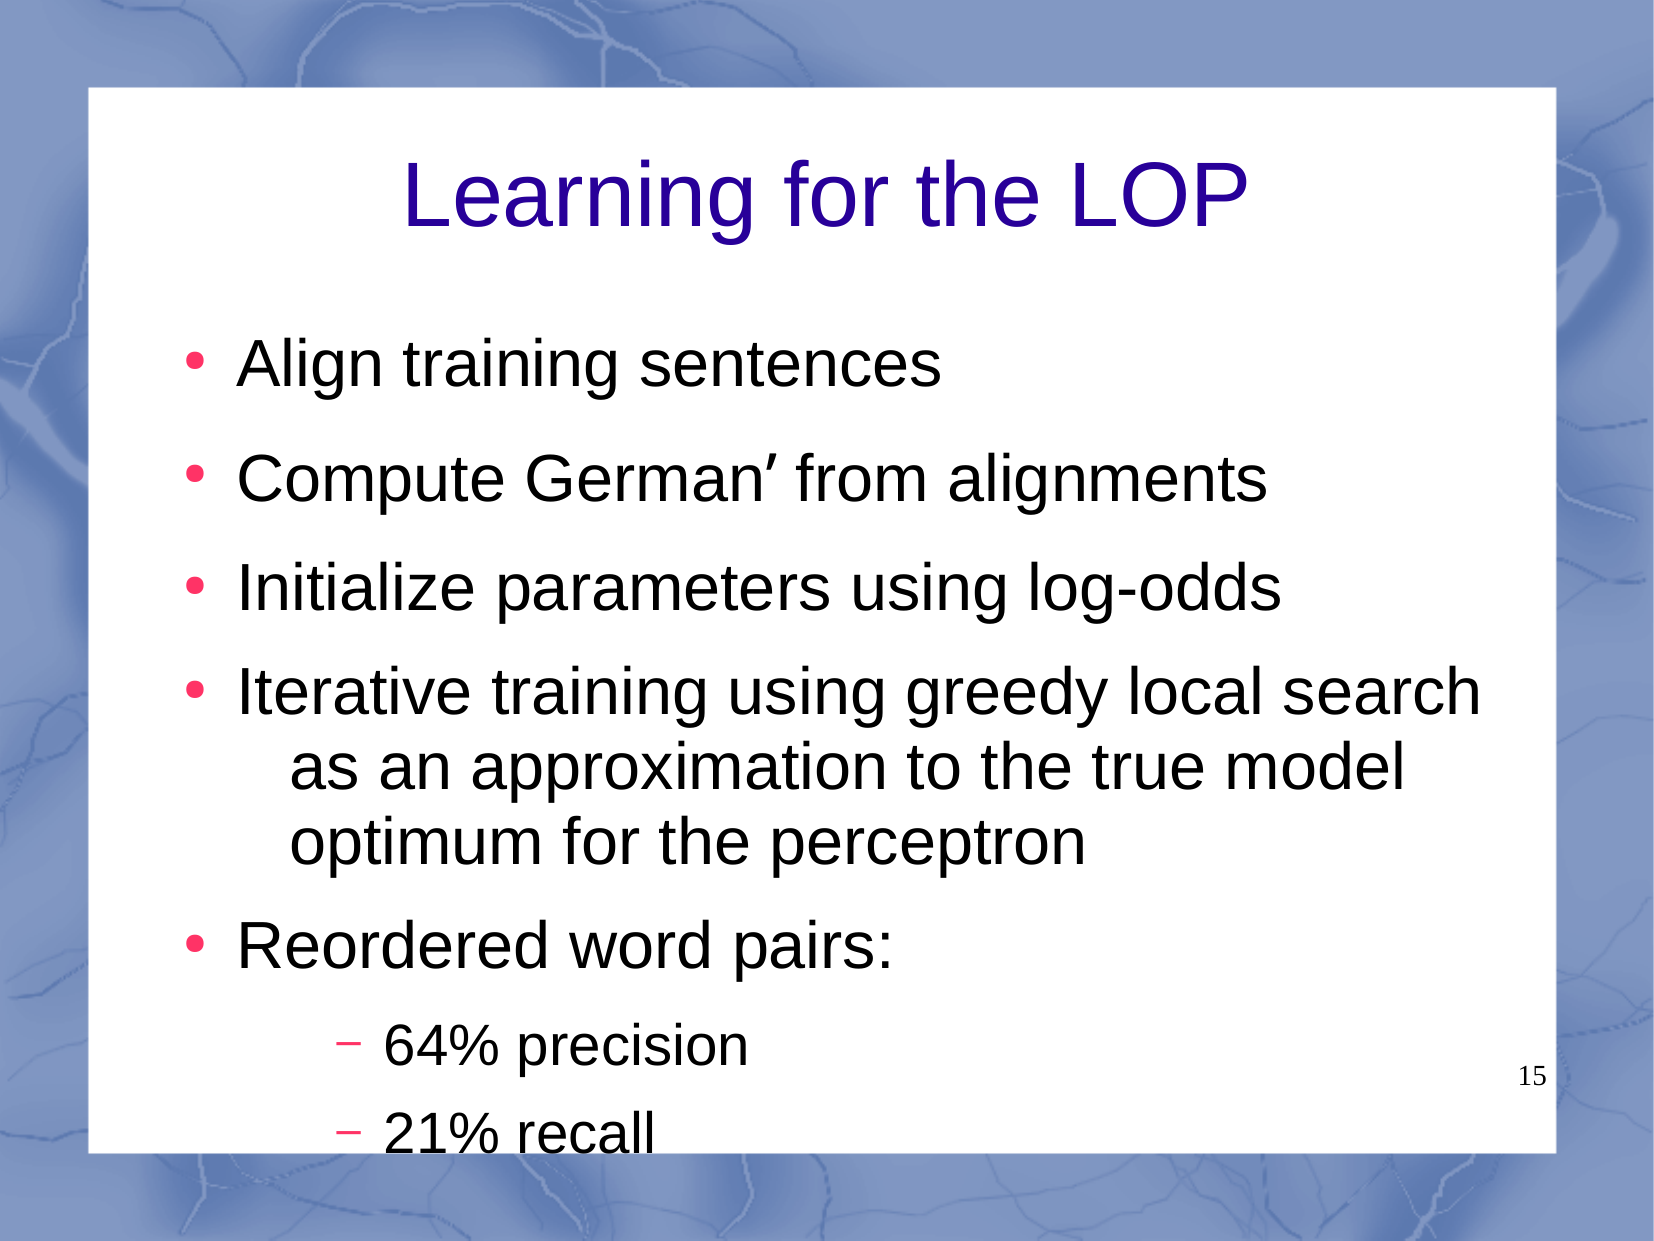

# Learning for the LOP
Align training sentences
Compute Germanʹ from alignments
Initialize parameters using log-odds
Iterative training using greedy local search as an approximation to the true model optimum for the perceptron
Reordered word pairs:
64% precision
21% recall
15